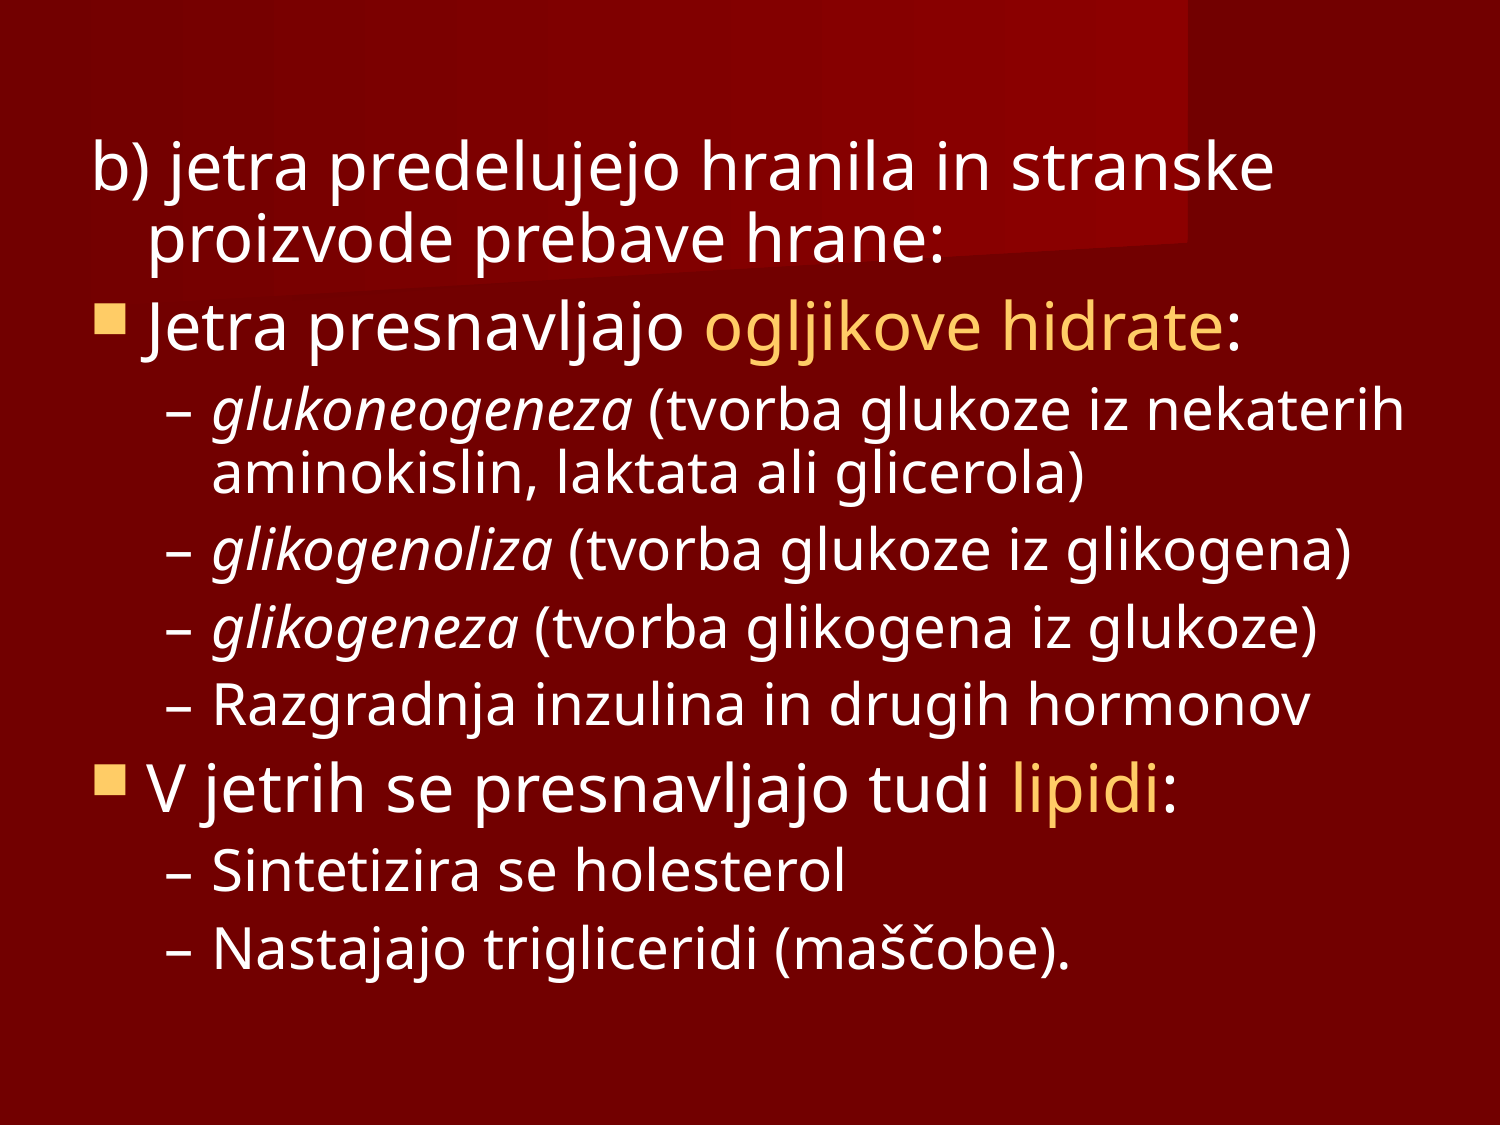

b) jetra predelujejo hranila in stranske proizvode prebave hrane:
Jetra presnavljajo ogljikove hidrate:
glukoneogeneza (tvorba glukoze iz nekaterih aminokislin, laktata ali glicerola)
glikogenoliza (tvorba glukoze iz glikogena)
glikogeneza (tvorba glikogena iz glukoze)
Razgradnja inzulina in drugih hormonov
V jetrih se presnavljajo tudi lipidi:
Sintetizira se holesterol
Nastajajo trigliceridi (maščobe).